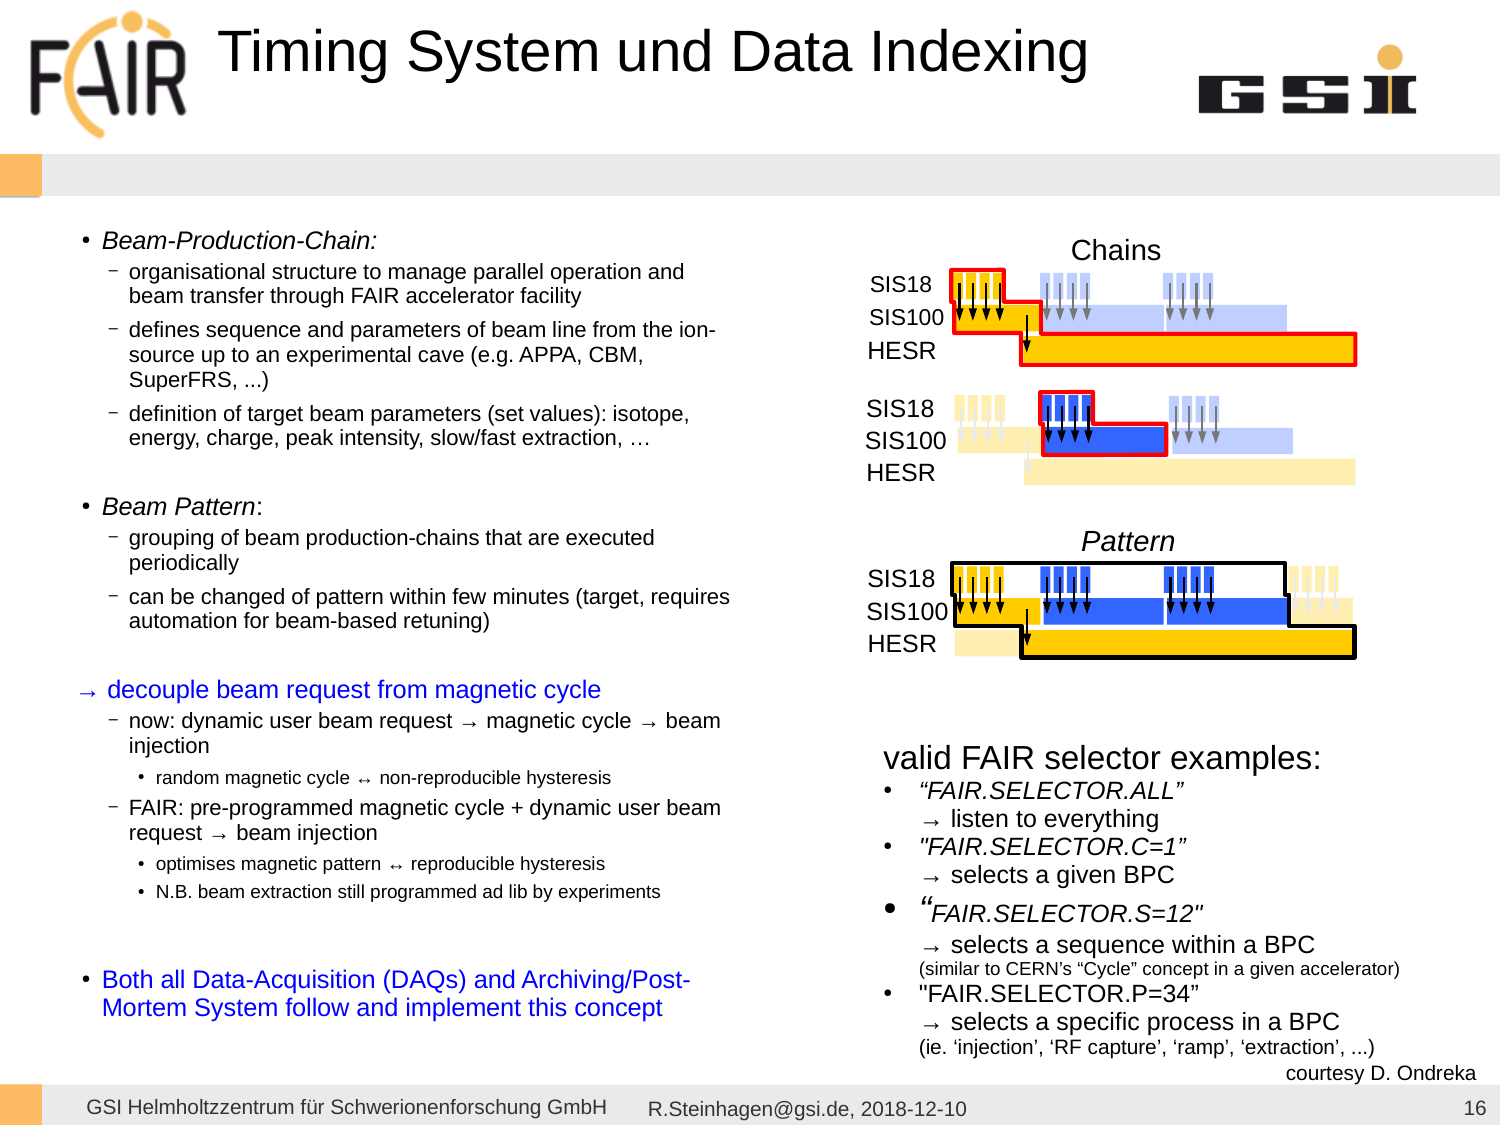

# Timing System und Data Indexing
Chains
SIS18
SIS100
HESR
SIS18
SIS100
HESR
Beam-Production-Chain:
organisational structure to manage parallel operation and beam transfer through FAIR accelerator facility
defines sequence and parameters of beam line from the ion-source up to an experimental cave (e.g. APPA, CBM, SuperFRS, ...)
definition of target beam parameters (set values): isotope, energy, charge, peak intensity, slow/fast extraction, …
Beam Pattern:
grouping of beam production-chains that are executed periodically
can be changed of pattern within few minutes (target, requires automation for beam-based retuning)
→ decouple beam request from magnetic cycle
now: dynamic user beam request → magnetic cycle → beam injection
random magnetic cycle ↔ non-reproducible hysteresis
FAIR: pre-programmed magnetic cycle + dynamic user beam request → beam injection
optimises magnetic pattern ↔ reproducible hysteresis
N.B. beam extraction still programmed ad lib by experiments
Both all Data-Acquisition (DAQs) and Archiving/Post-Mortem System follow and implement this concept
Pattern
SIS18
SIS100
HESR
valid FAIR selector examples:
“FAIR.SELECTOR.ALL” → listen to everything
"FAIR.SELECTOR.C=1” → selects a given BPC
“FAIR.SELECTOR.S=12" → selects a sequence within a BPC (similar to CERN’s “Cycle” concept in a given accelerator)
"FAIR.SELECTOR.P=34” → selects a specific process in a BPC (ie. ‘injection’, ‘RF capture’, ‘ramp’, ‘extraction’, ...)
courtesy D. Ondreka